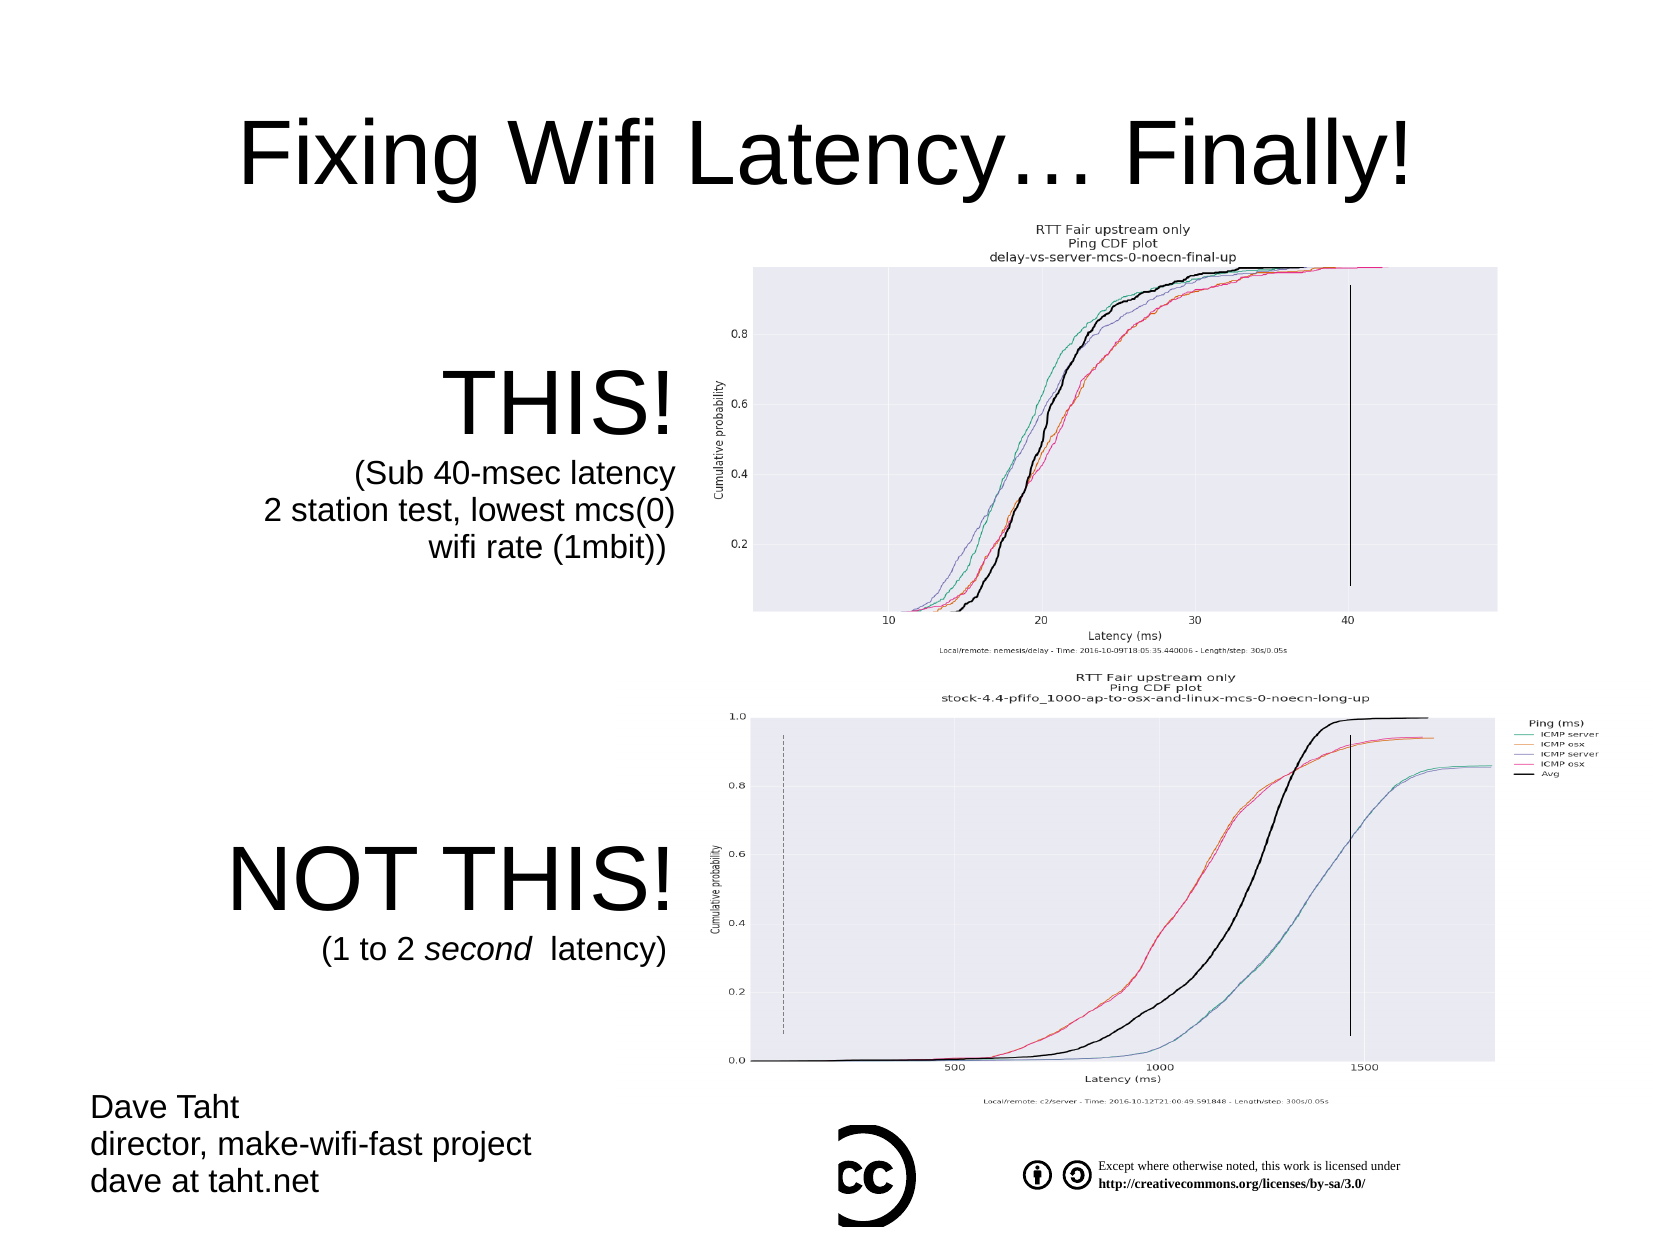

# Fixing Wifi Latency… Finally!
THIS!
(Sub 40-msec latency
2 station test, lowest mcs(0)
wifi rate (1mbit))
40 msec
NOT THIS!
(1 to 2 second latency)
Dave Taht
director, make-wifi-fast project
dave at taht.net